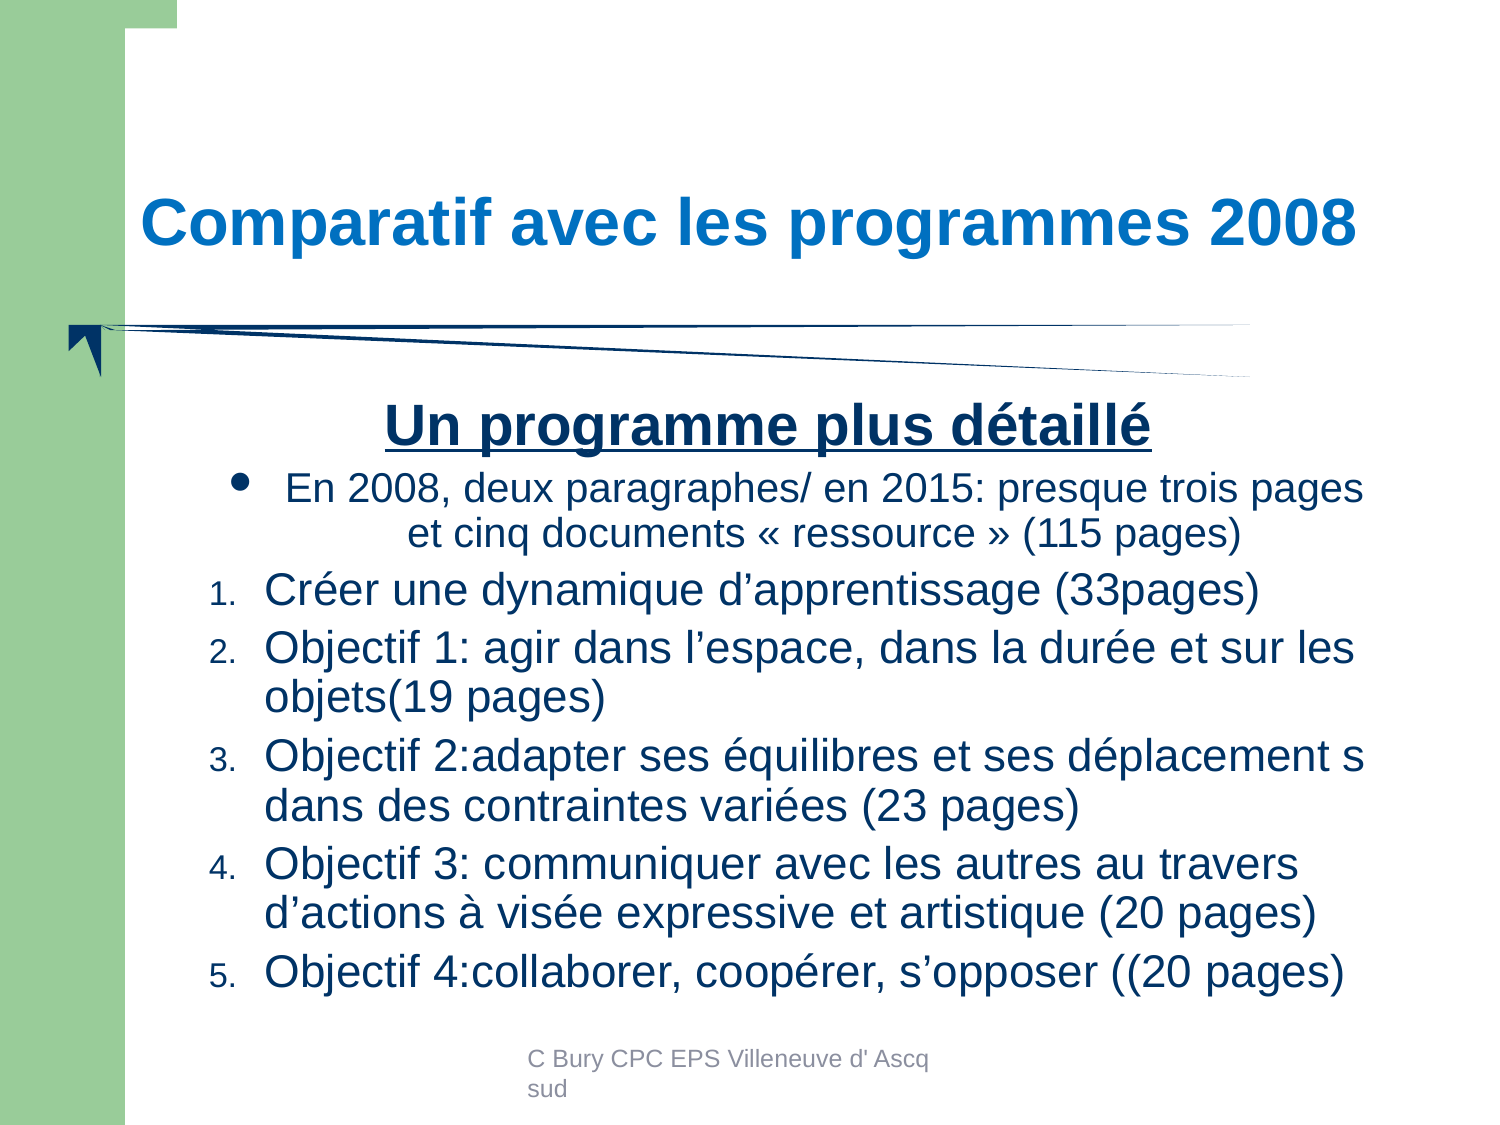

# Comparatif avec les programmes 2008
Un programme plus détaillé
En 2008, deux paragraphes/ en 2015: presque trois pages et cinq documents « ressource » (115 pages)
Créer une dynamique d’apprentissage (33pages)
Objectif 1: agir dans l’espace, dans la durée et sur les objets(19 pages)
Objectif 2:adapter ses équilibres et ses déplacement s dans des contraintes variées (23 pages)
Objectif 3: communiquer avec les autres au travers d’actions à visée expressive et artistique (20 pages)
Objectif 4:collaborer, coopérer, s’opposer ((20 pages)
C Bury CPC EPS Villeneuve d' Ascq sud